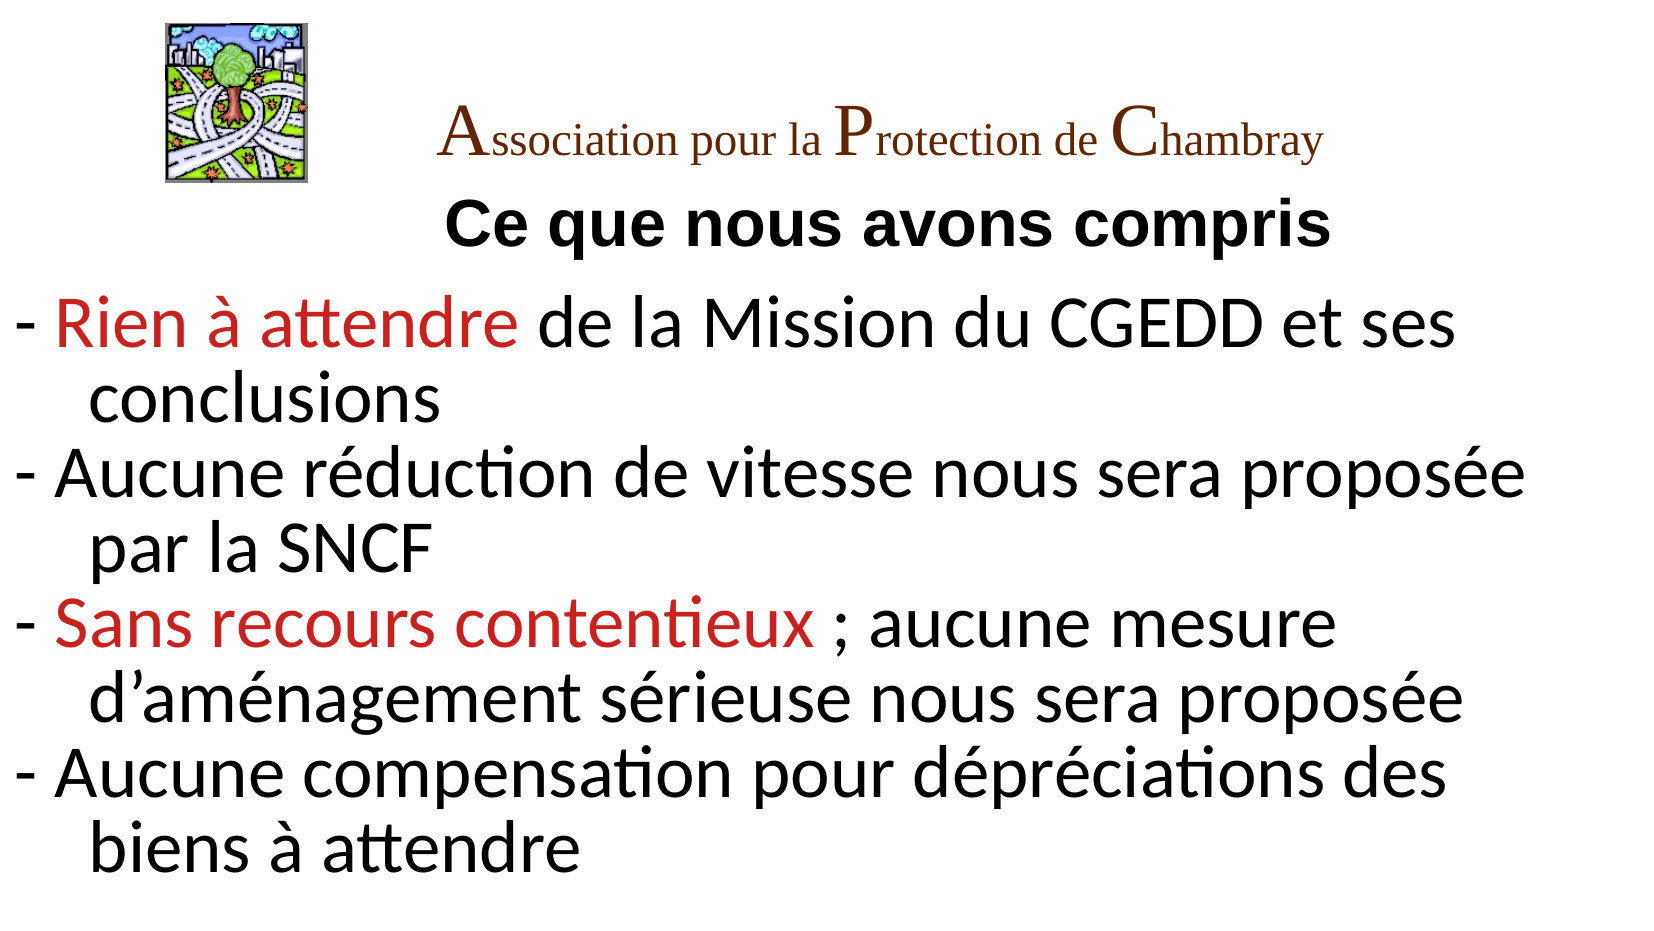

Association pour la Protection de Chambray
Ce que nous avons compris
- Rien à attendre de la Mission du CGEDD et ses 			conclusions
- Aucune réduction de vitesse nous sera proposée 			par la SNCF
- Sans recours contentieux ; aucune mesure 					d’aménagement sérieuse nous sera proposée
- Aucune compensation pour dépréciations des 				biens à attendre